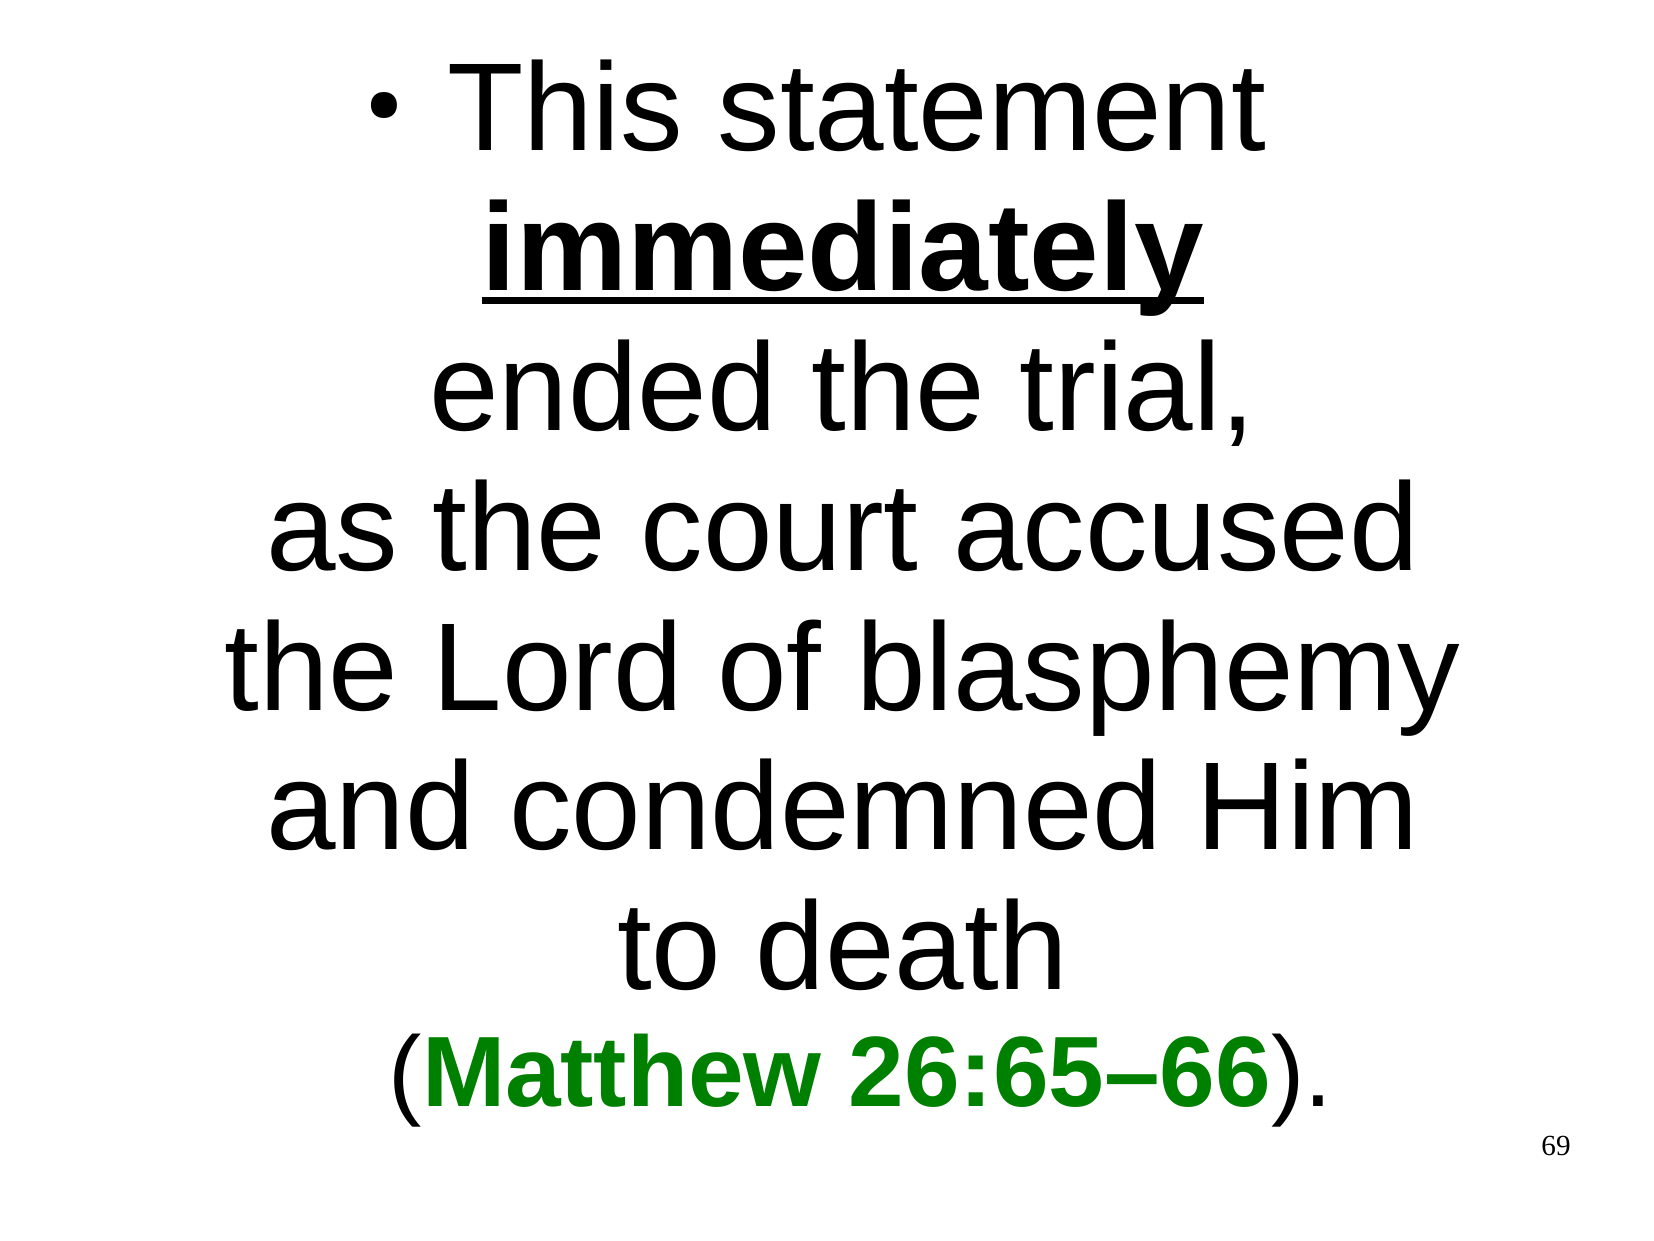

# This statement immediately ended the trial, as the court accused the Lord of blasphemy and condemned Him to death (Matthew 26:65–66).
69